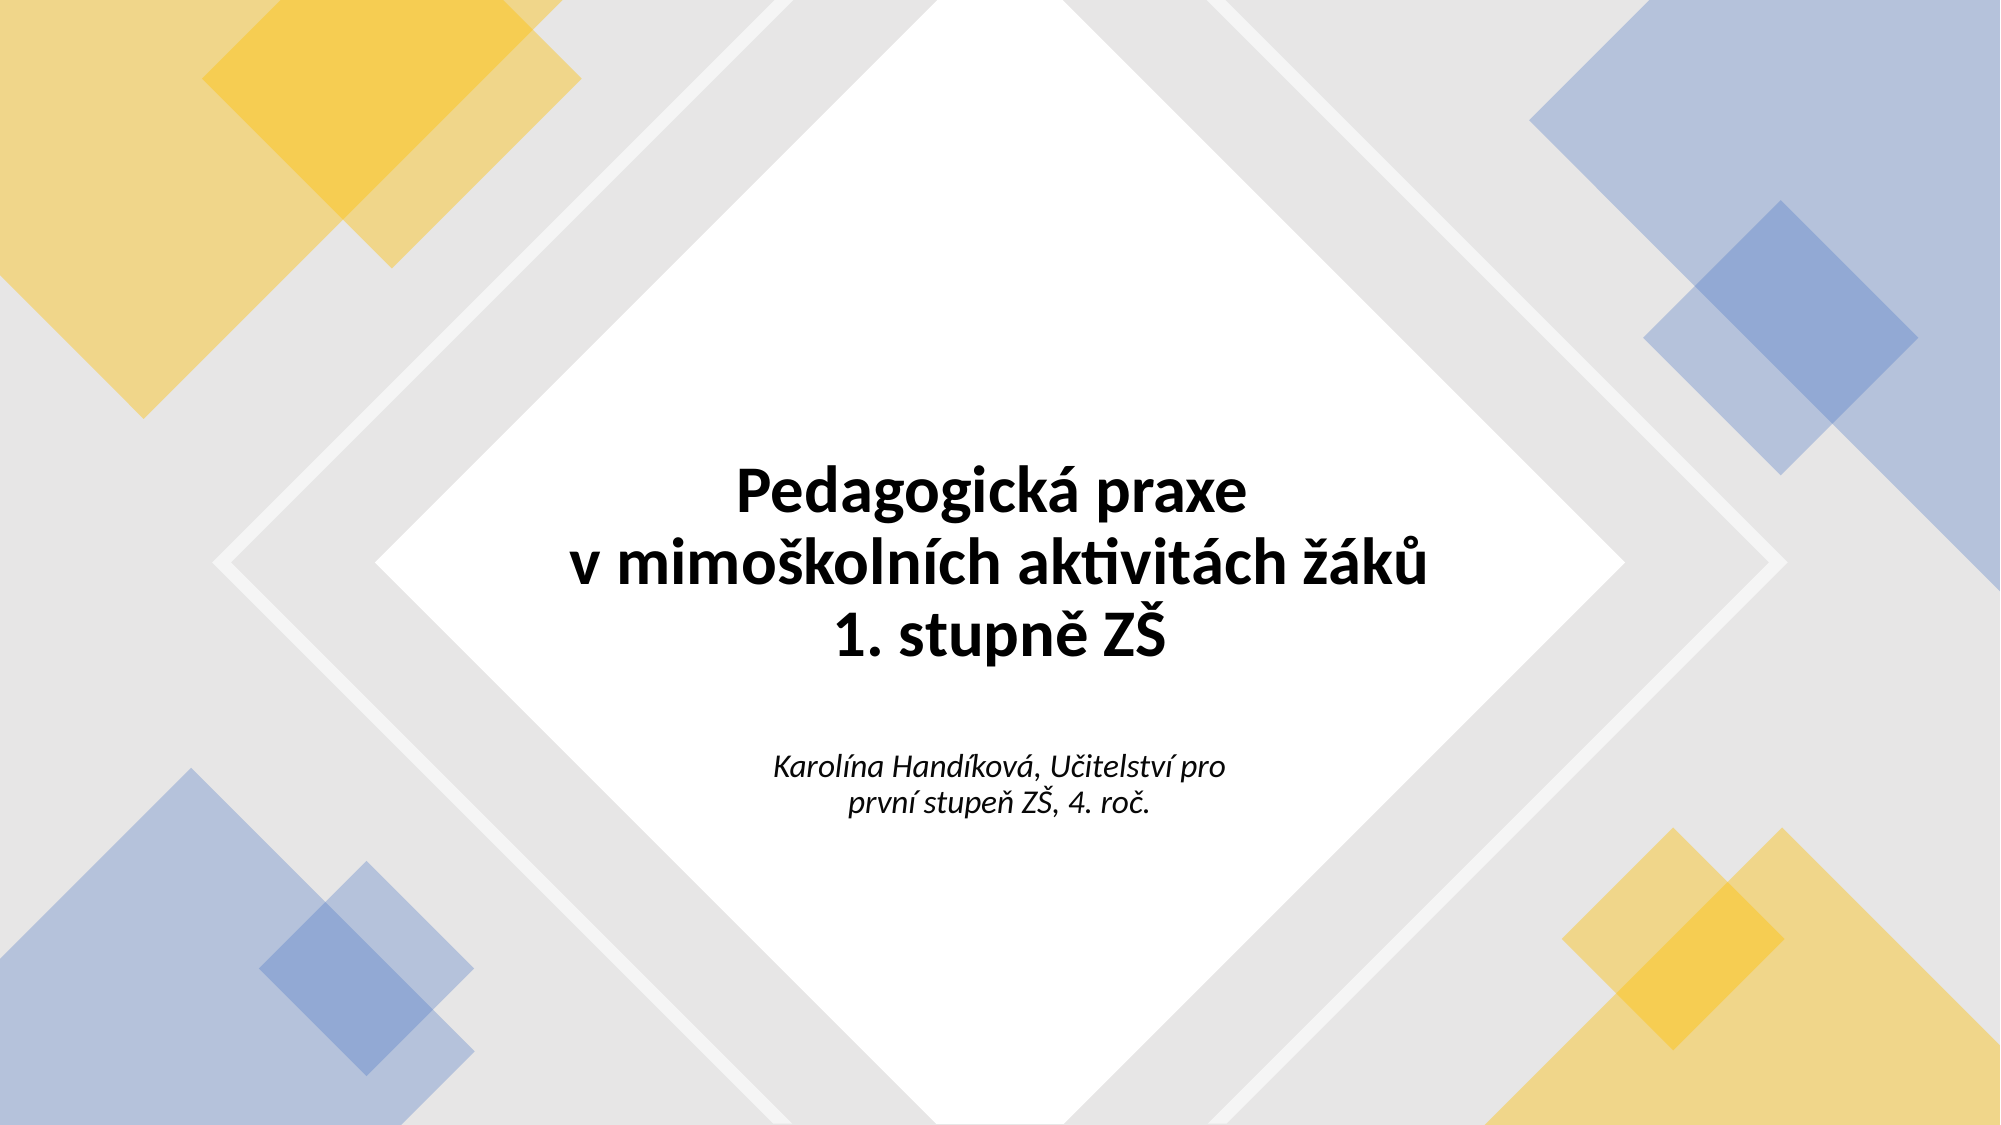

Pedagogická praxe
v mimoškolních aktivitách žáků 1. stupně ZŠ
# Karolína Handíková, Učitelství pro první stupeň ZŠ, 4. roč.